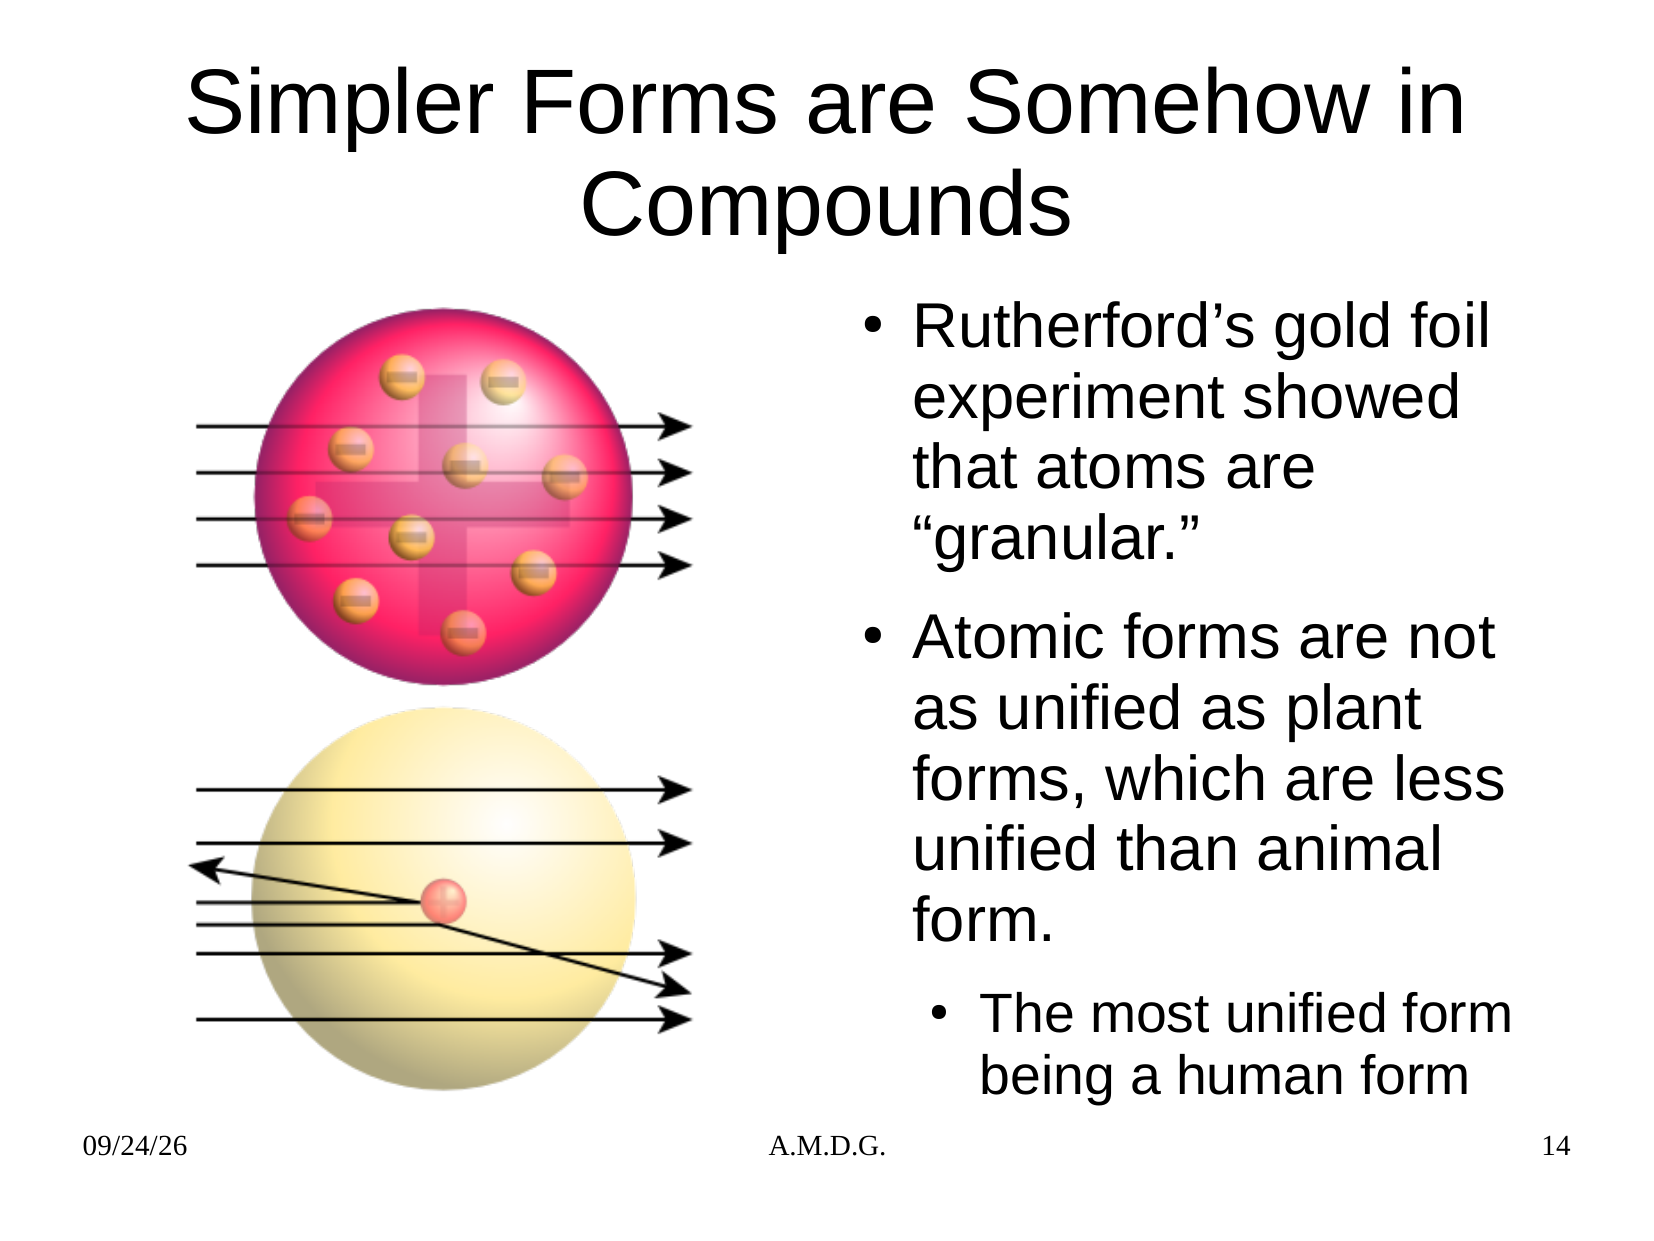

# Simpler Forms are Somehow in Compounds
Rutherford’s gold foil experiment showed that atoms are “granular.”
Atomic forms are not as unified as plant forms, which are less unified than animal form.
The most unified form being a human form
`
A.M.D.G.
14